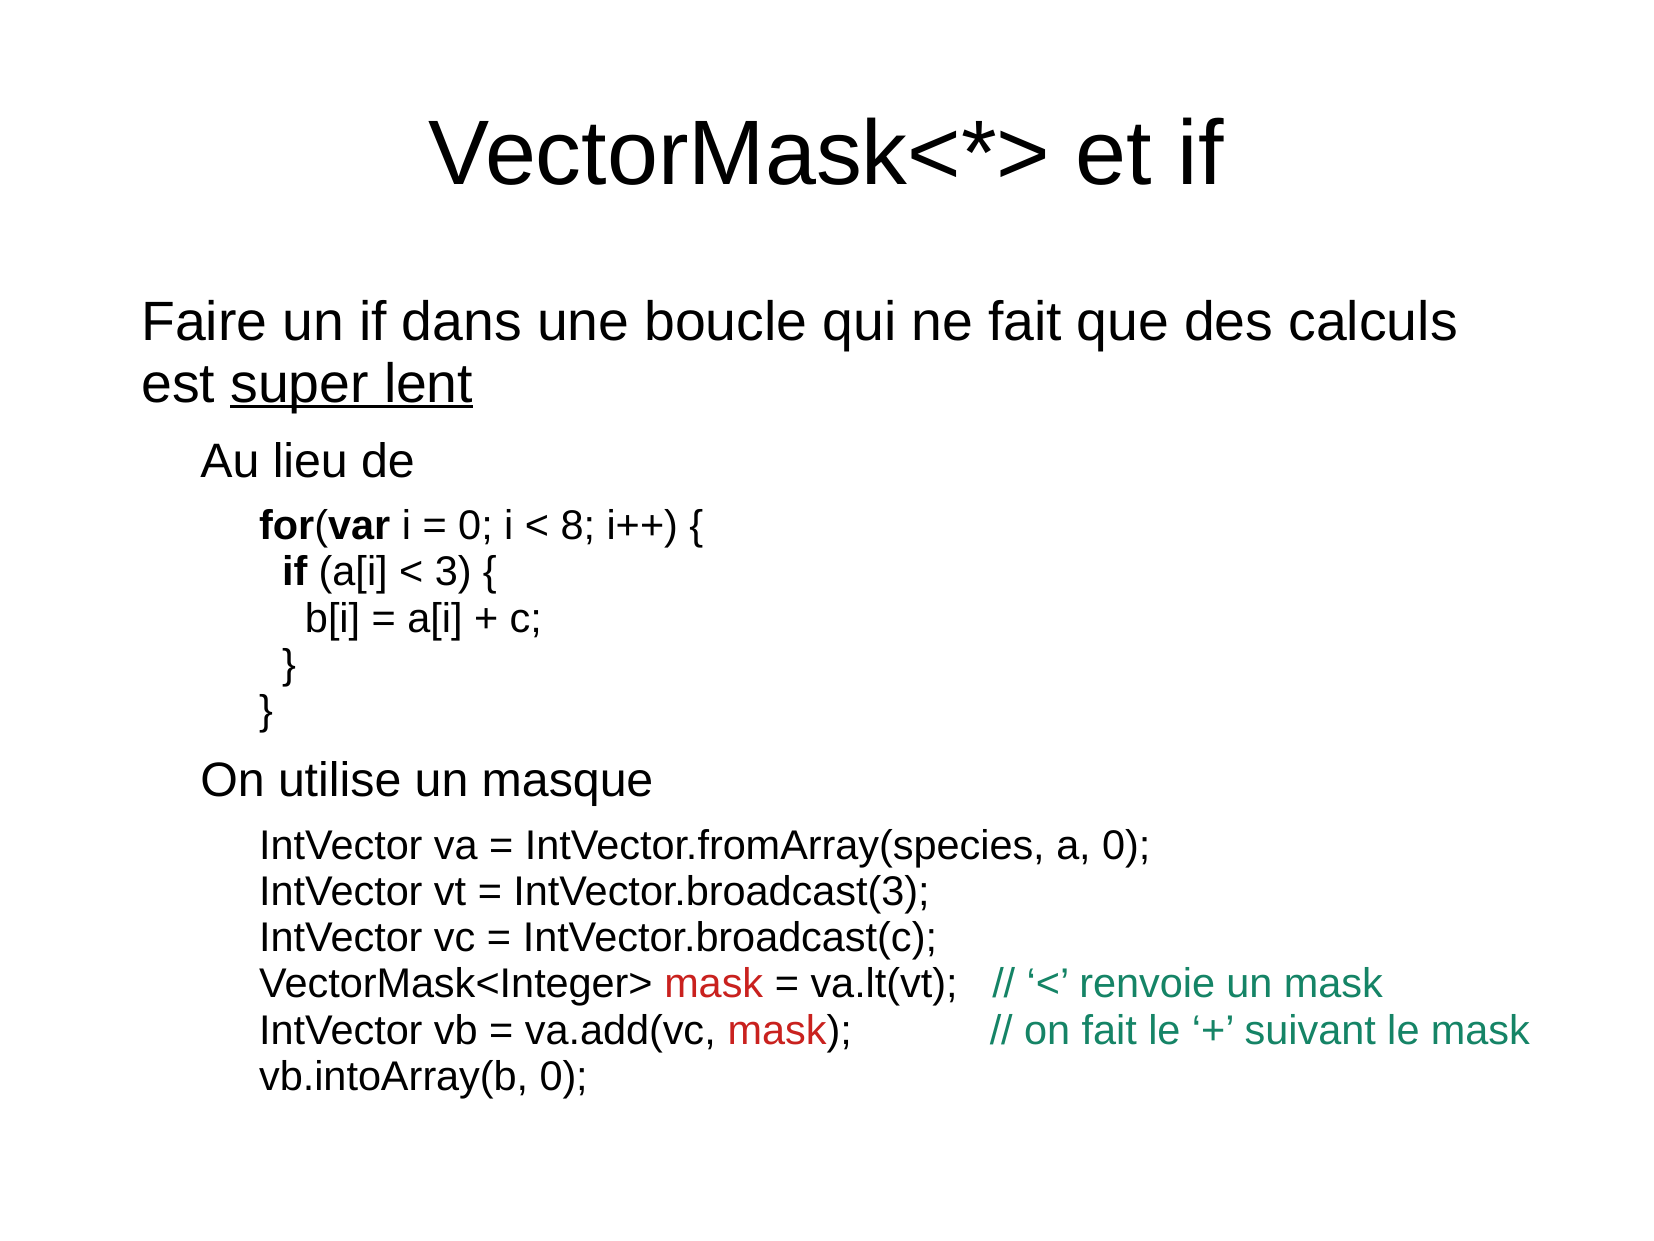

# VectorMask<*> et if
Faire un if dans une boucle qui ne fait que des calculs
est super lent
Au lieu de
for(var i = 0; i < 8; i++) {
 if (a[i] < 3) {
 b[i] = a[i] + c;
 }
}
On utilise un masque
IntVector va = IntVector.fromArray(species, a, 0);
IntVector vt = IntVector.broadcast(3);
IntVector vc = IntVector.broadcast(c);
VectorMask<Integer> mask = va.lt(vt); // ‘<’ renvoie un mask
IntVector vb = va.add(vc, mask); // on fait le ‘+’ suivant le mask
vb.intoArray(b, 0);